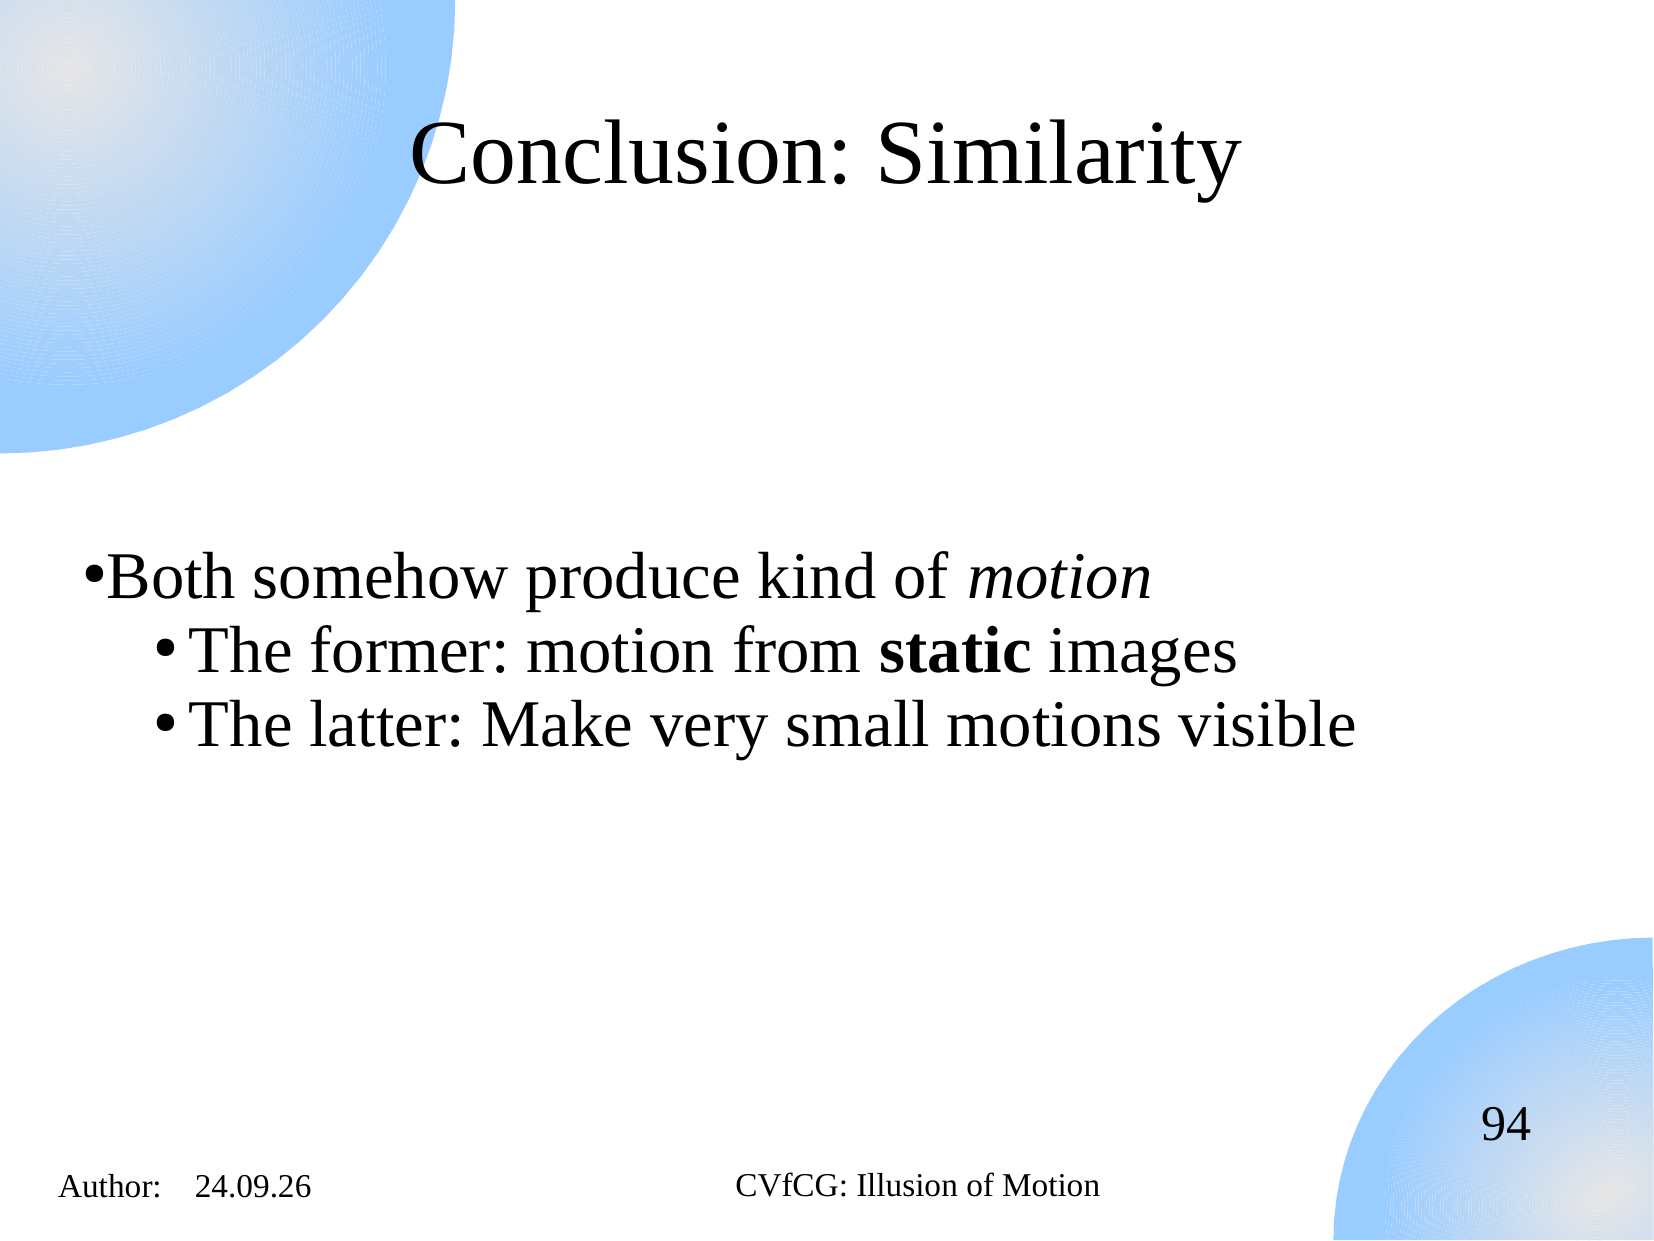

# Conclusion: Similarity
Both somehow produce kind of motion
The former: motion from static images
The latter: Make very small motions visible
CVfCG: Illusion of Motion